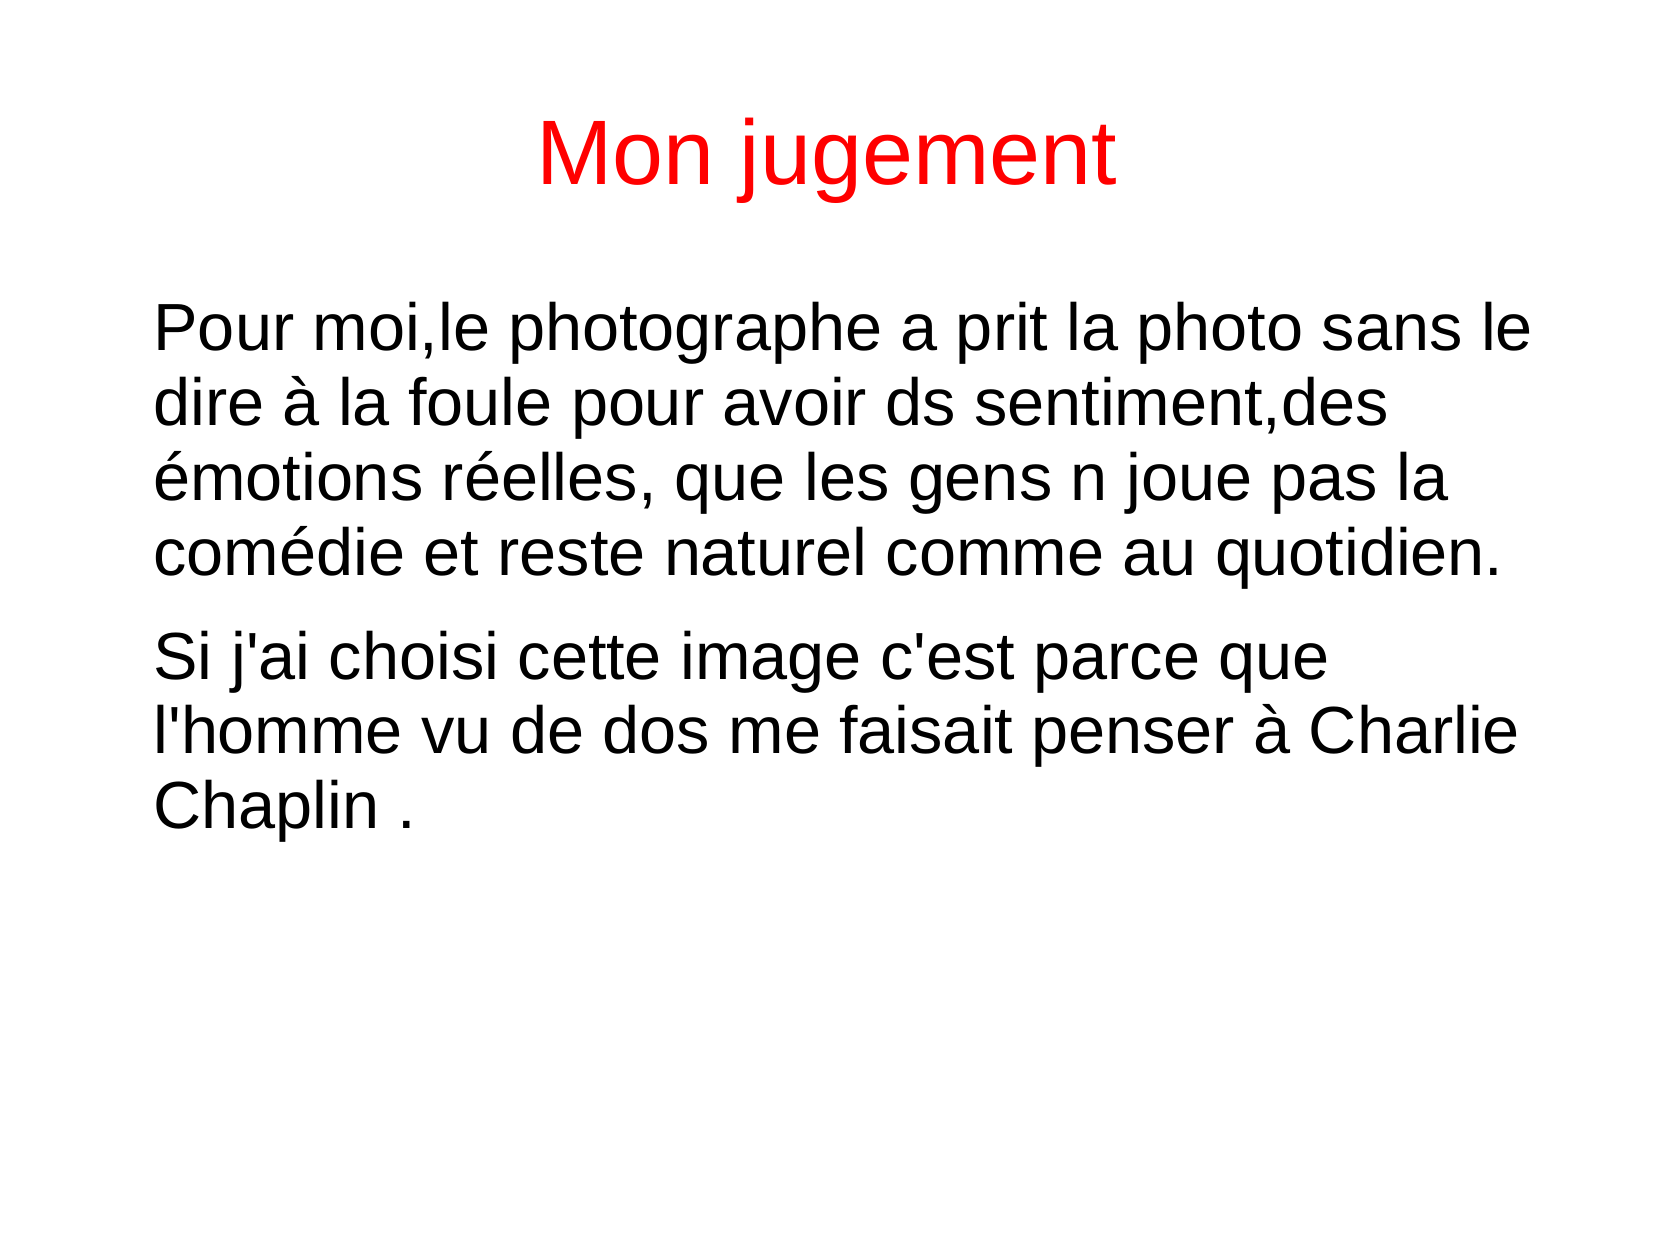

# Mon jugement
Pour moi,le photographe a prit la photo sans le dire à la foule pour avoir ds sentiment,des émotions réelles, que les gens n joue pas la comédie et reste naturel comme au quotidien.
Si j'ai choisi cette image c'est parce que l'homme vu de dos me faisait penser à Charlie Chaplin .